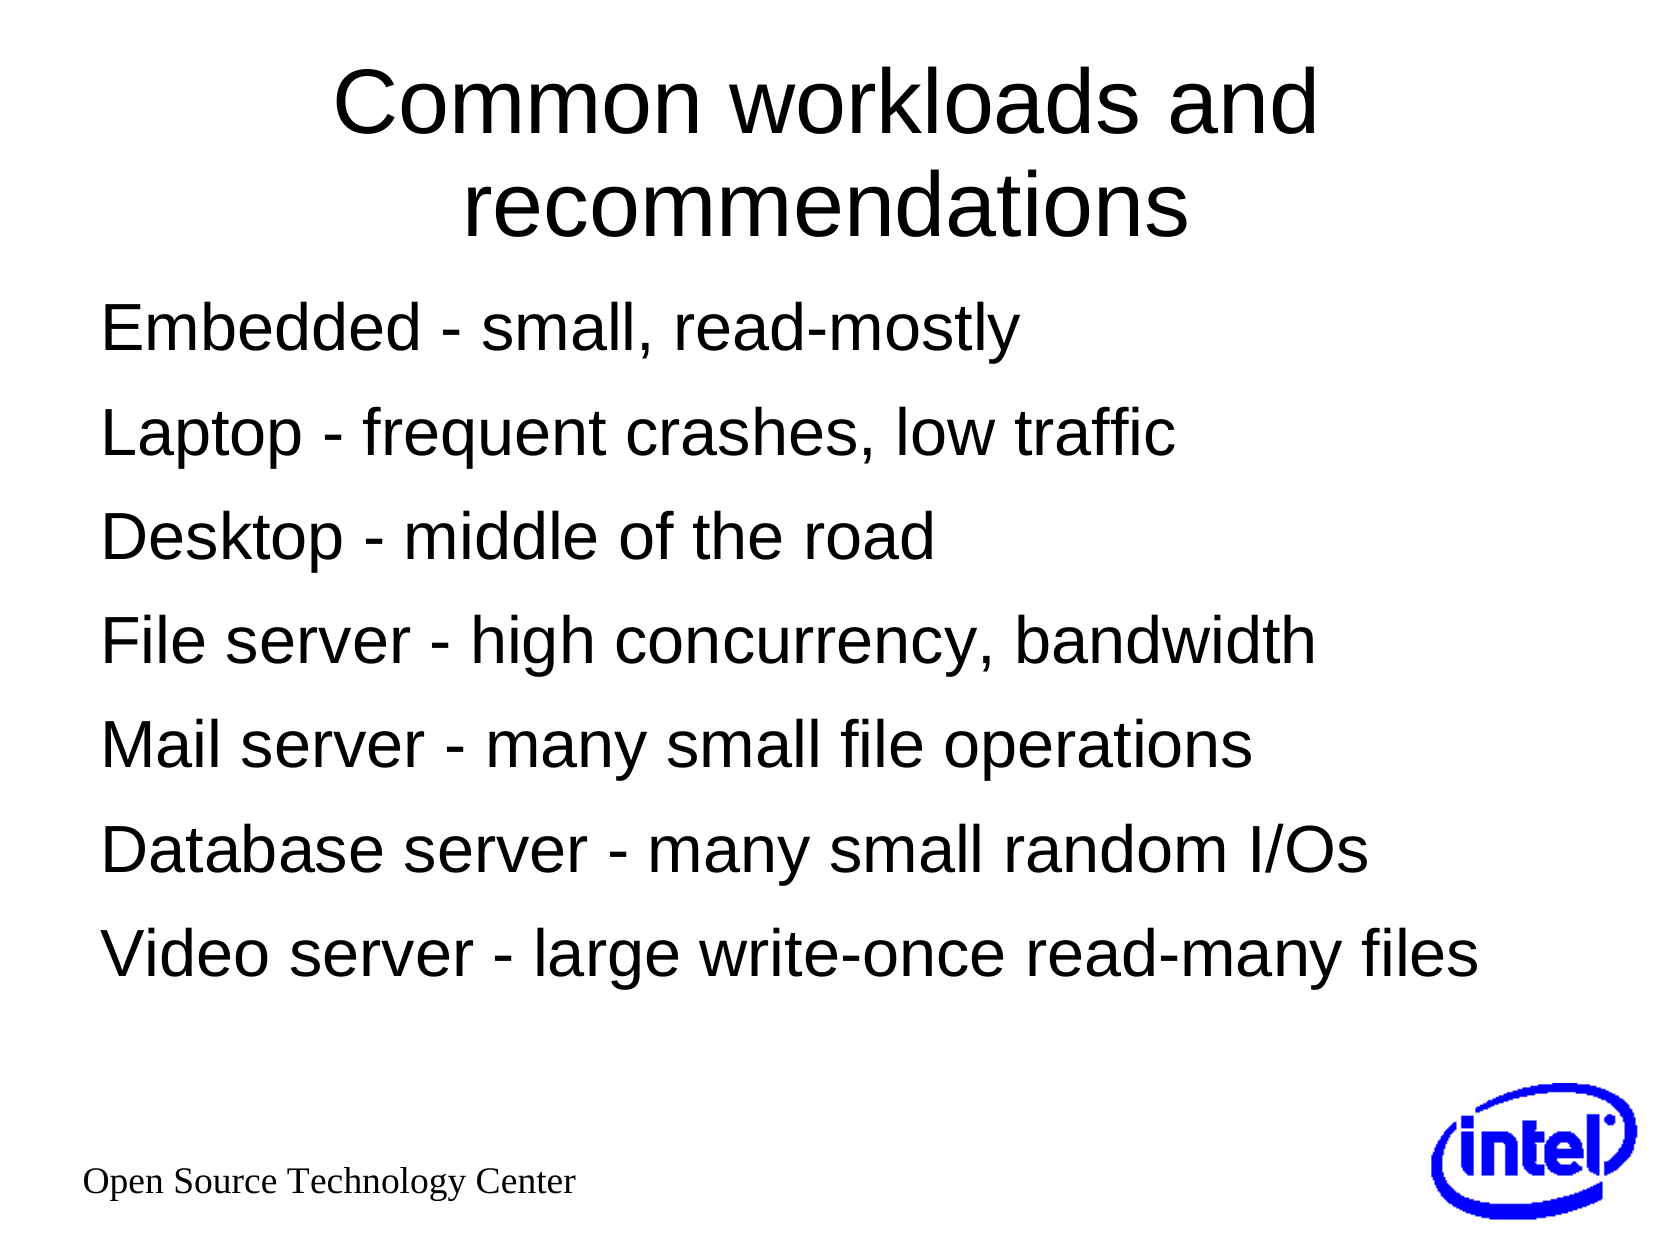

# Common workloads and recommendations
Embedded - small, read-mostly
Laptop - frequent crashes, low traffic
Desktop - middle of the road
File server - high concurrency, bandwidth
Mail server - many small file operations
Database server - many small random I/Os
Video server - large write-once read-many files